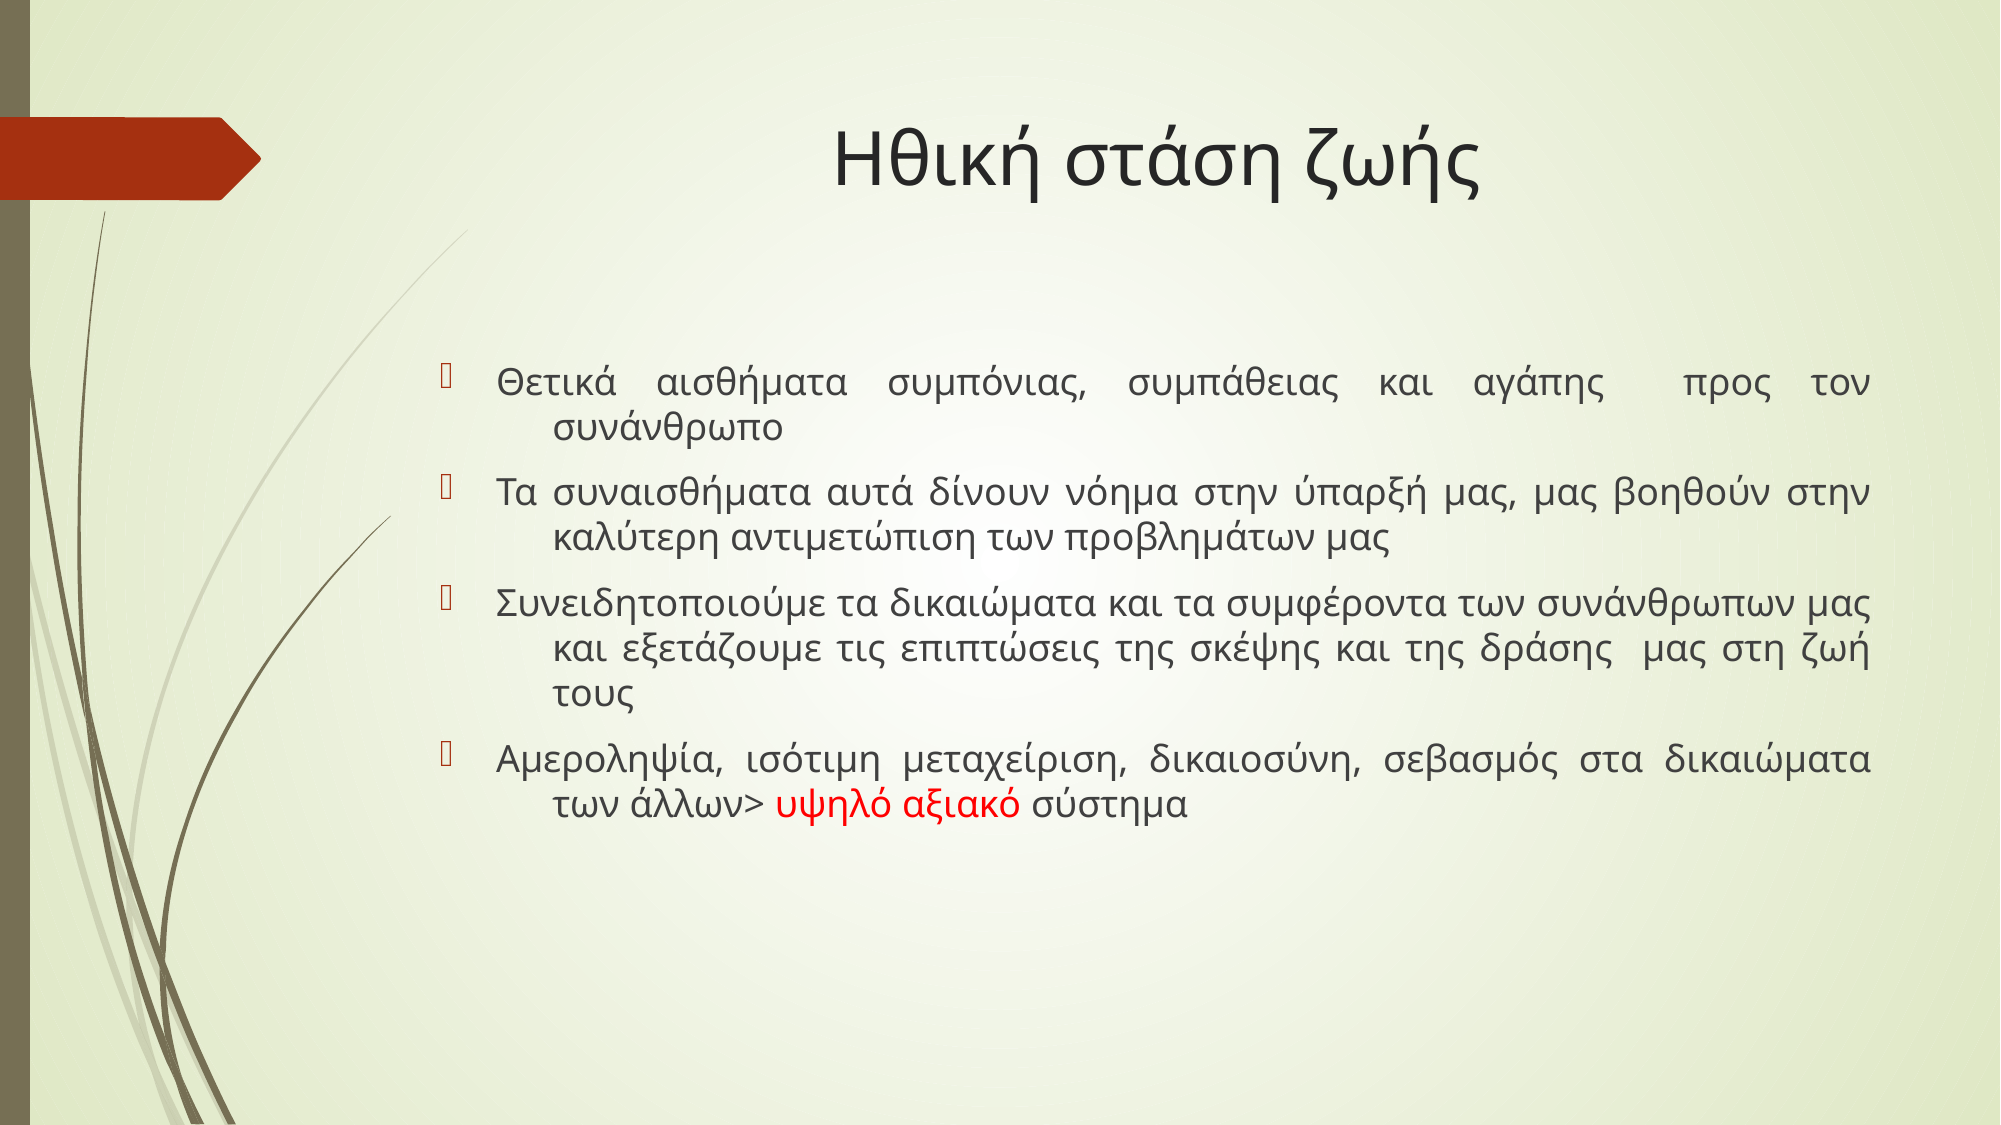

# Ηθική στάση ζωής
Θετικά αισθήματα συμπόνιας, συμπάθειας και αγάπης προς τον συνάνθρωπο
Τα συναισθήματα αυτά δίνουν νόημα στην ύπαρξή μας, μας βοηθούν στην καλύτερη αντιμετώπιση των προβλημάτων μας
Συνειδητοποιούμε τα δικαιώματα και τα συμφέροντα των συνάνθρωπων μας και εξετάζουμε τις επιπτώσεις της σκέψης και της δράσης μας στη ζωή τους
Αμεροληψία, ισότιμη μεταχείριση, δικαιοσύνη, σεβασμός στα δικαιώματα των άλλων> υψηλό αξιακό σύστημα